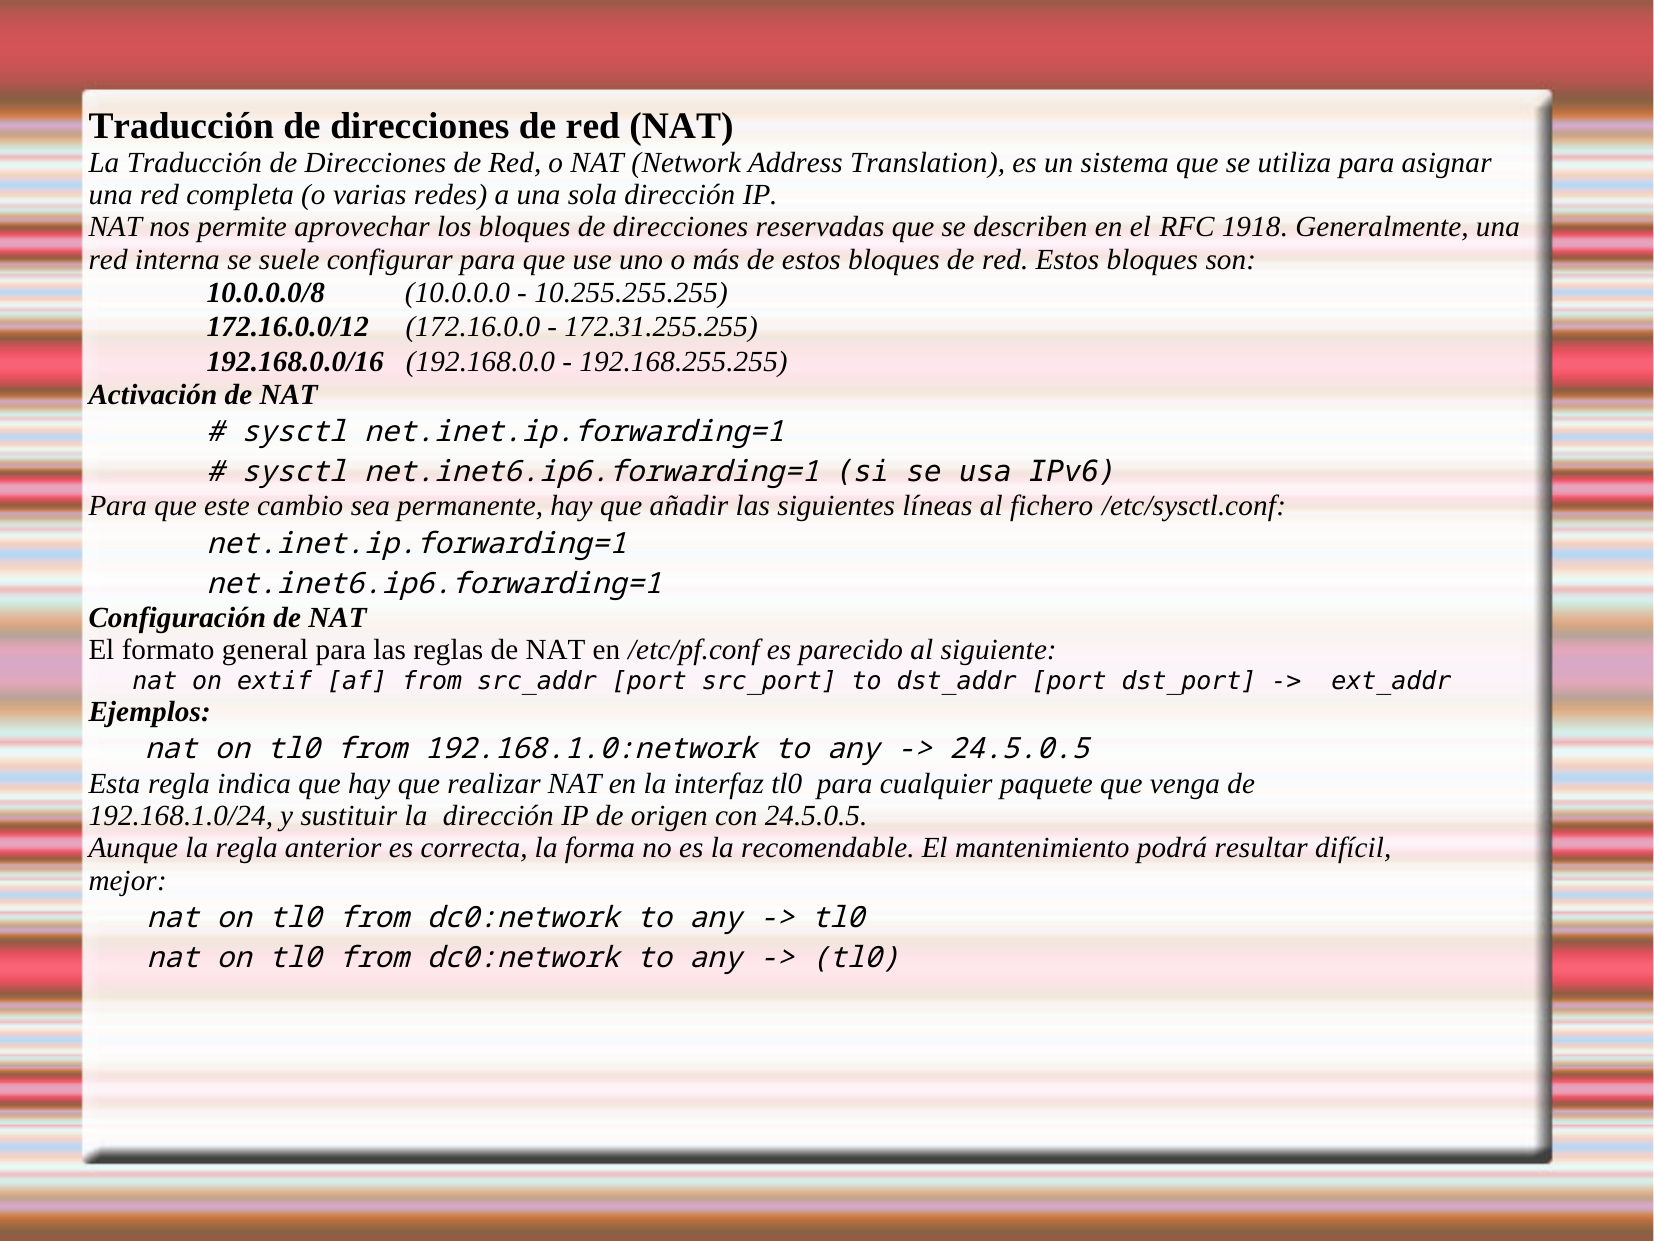

Traducción de direcciones de red (NAT)
La Traducción de Direcciones de Red, o NAT (Network Address Translation), es un sistema que se utiliza para asignar una red completa (o varias redes) a una sola dirección IP.
NAT nos permite aprovechar los bloques de direcciones reservadas que se describen en el RFC 1918. Generalmente, una red interna se suele configurar para que use uno o más de estos bloques de red. Estos bloques son:
	10.0.0.0/8 (10.0.0.0 - 10.255.255.255)
	172.16.0.0/12 (172.16.0.0 - 172.31.255.255)
	192.168.0.0/16 (192.168.0.0 - 192.168.255.255)
Activación de NAT
	# sysctl net.inet.ip.forwarding=1
	# sysctl net.inet6.ip6.forwarding=1 (si se usa IPv6)
Para que este cambio sea permanente, hay que añadir las siguientes líneas al fichero /etc/sysctl.conf:
	net.inet.ip.forwarding=1
	net.inet6.ip6.forwarding=1
Configuración de NAT
El formato general para las reglas de NAT en /etc/pf.conf es parecido al siguiente:
 nat on extif [af] from src_addr [port src_port] to dst_addr [port dst_port] -> ext_addr
Ejemplos:
 nat on tl0 from 192.168.1.0:network to any -> 24.5.0.5
Esta regla indica que hay que realizar NAT en la interfaz tl0 para cualquier paquete que venga de 			192.168.1.0/24, y sustituir la 	dirección IP de origen con 24.5.0.5.
Aunque la regla anterior es correcta, la forma no es la recomendable. El mantenimiento podrá resultar difícil, 	mejor:
 nat on tl0 from dc0:network to any -> tl0
 nat on tl0 from dc0:network to any -> (tl0)